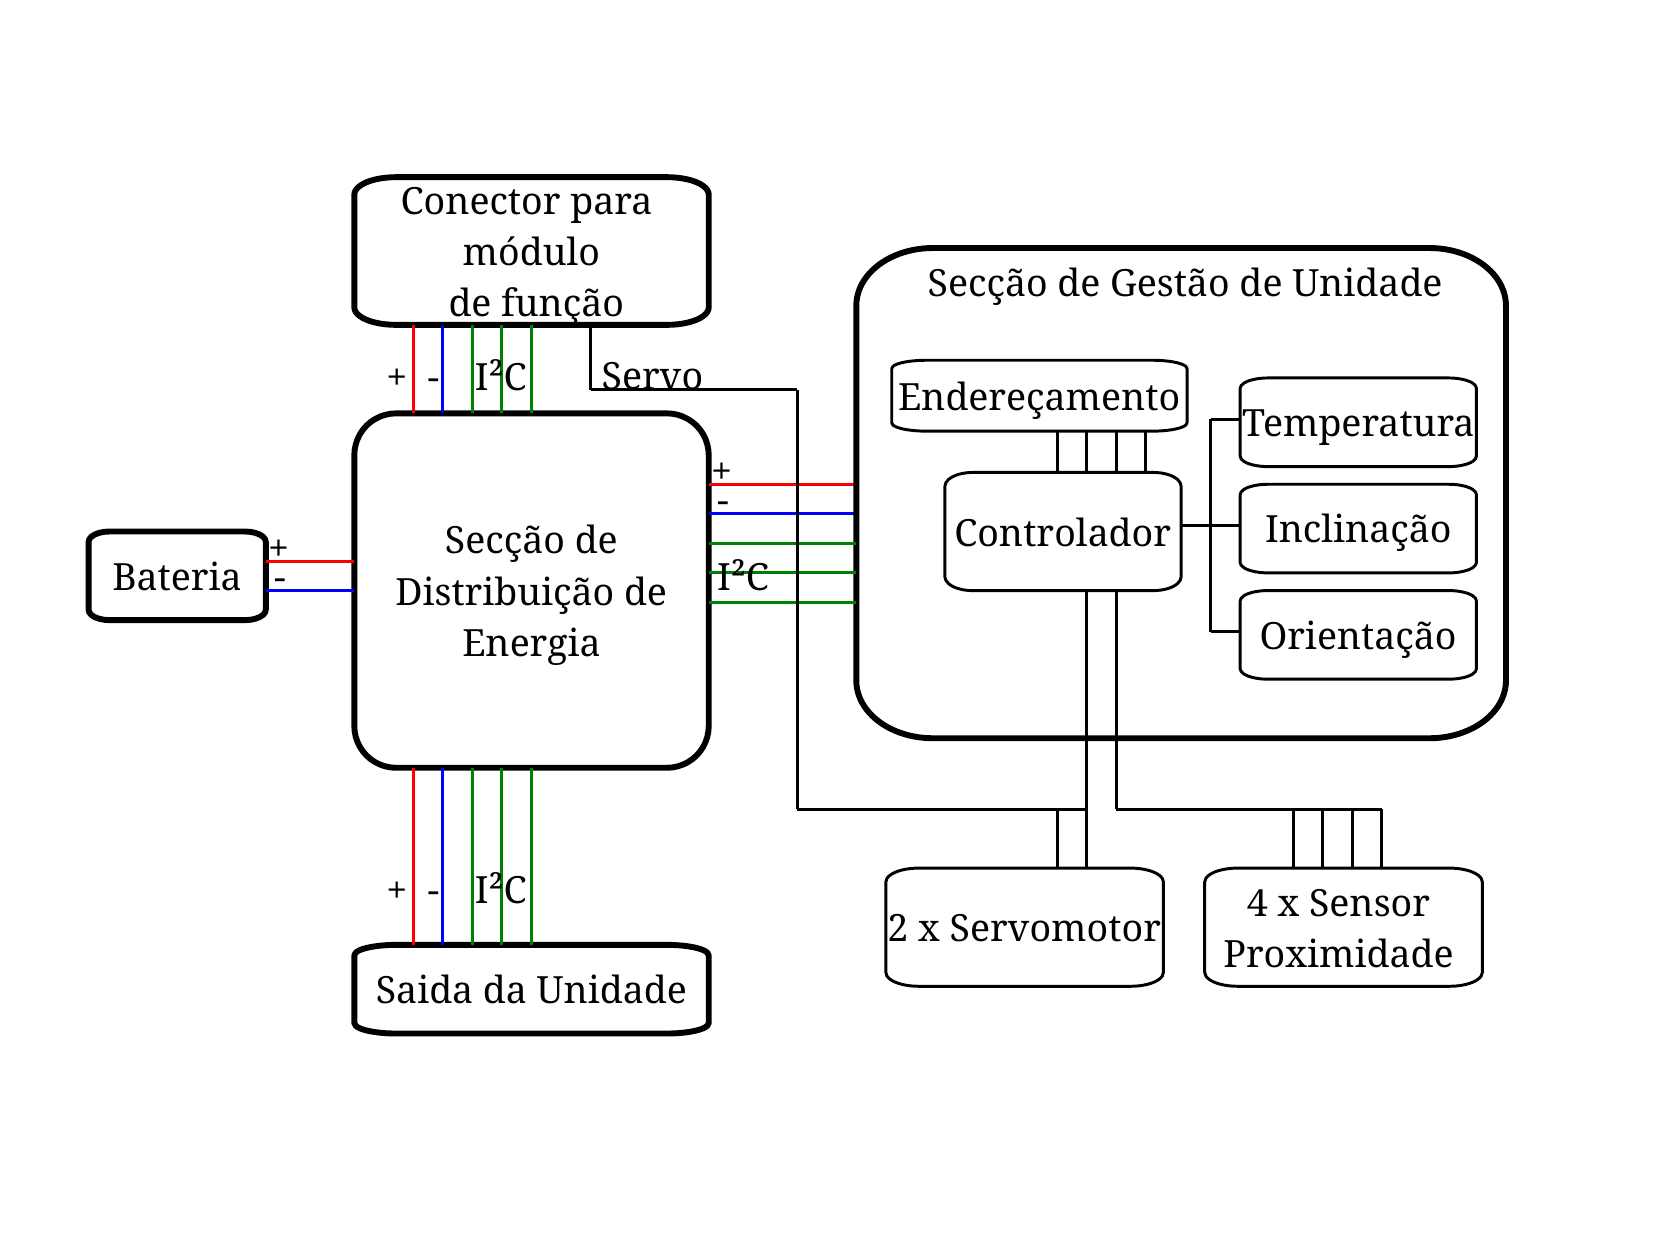

Conector para
módulo
 de função
Secção de Gestão de Unidade
Servo
+
-
I²C
Endereçamento
Temperatura
Secção de
Distribuição de
Energia
+
-
Controlador
Inclinação
+
Bateria
-
I²C
Orientação
+
-
I²C
2 x Servomotor
4 x Sensor
Proximidade
Saida da Unidade